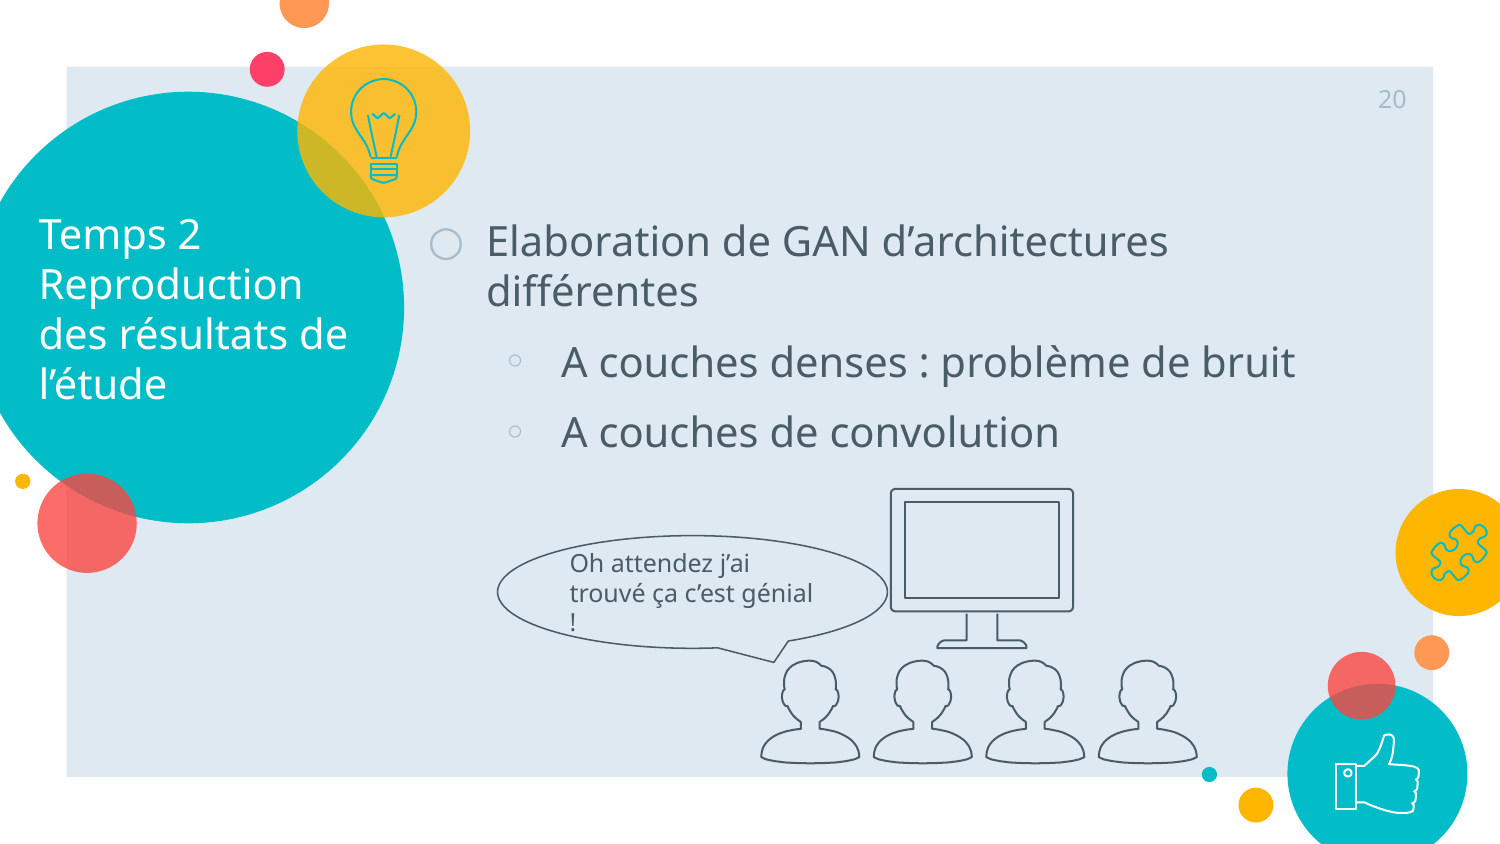

# Temps 2 Reproduction des résultats de l’étude
Elaboration de GAN d’architectures différentes
A couches denses : problème de bruit
A couches de convolution
Oh attendez j’ai trouvé ça c’est génial !